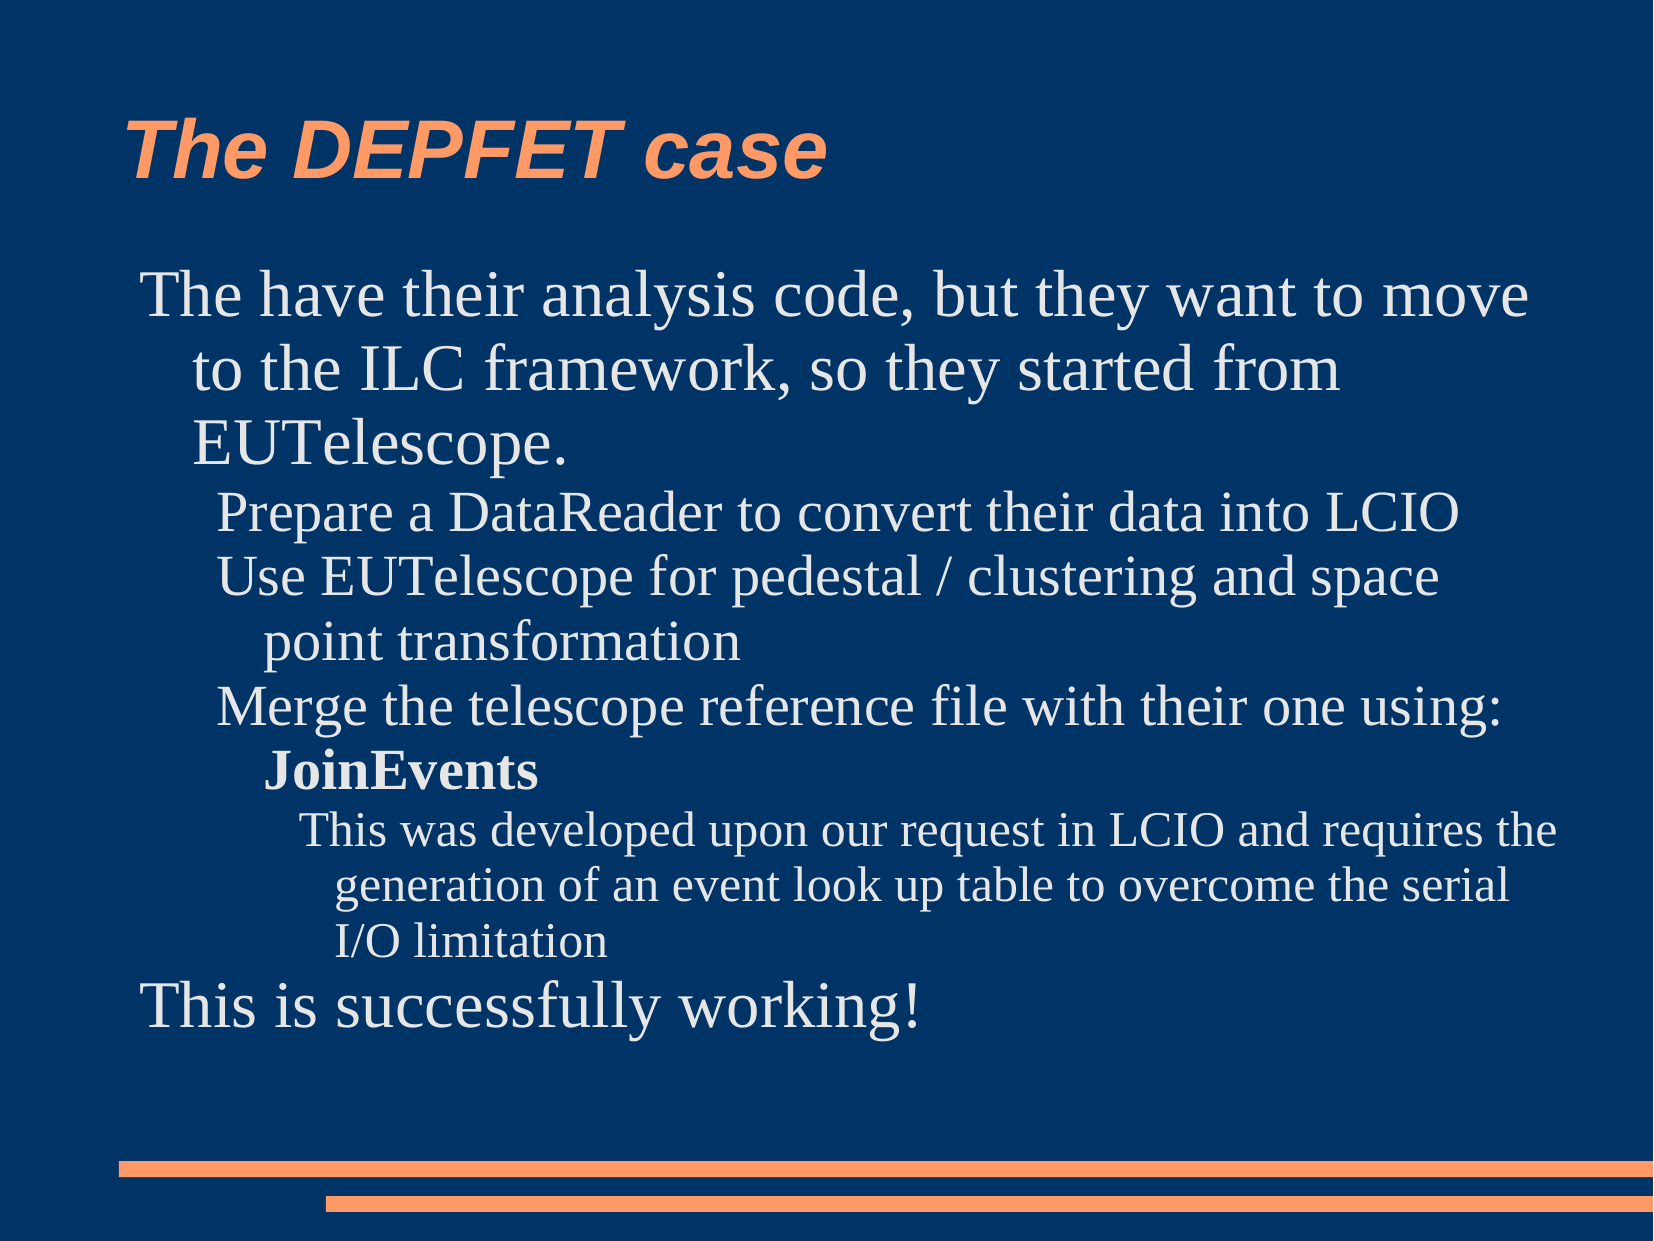

# The DEPFET case
The have their analysis code, but they want to move to the ILC framework, so they started from EUTelescope.
Prepare a DataReader to convert their data into LCIO
Use EUTelescope for pedestal / clustering and space point transformation
Merge the telescope reference file with their one using: JoinEvents
This was developed upon our request in LCIO and requires the generation of an event look up table to overcome the serial I/O limitation
This is successfully working!